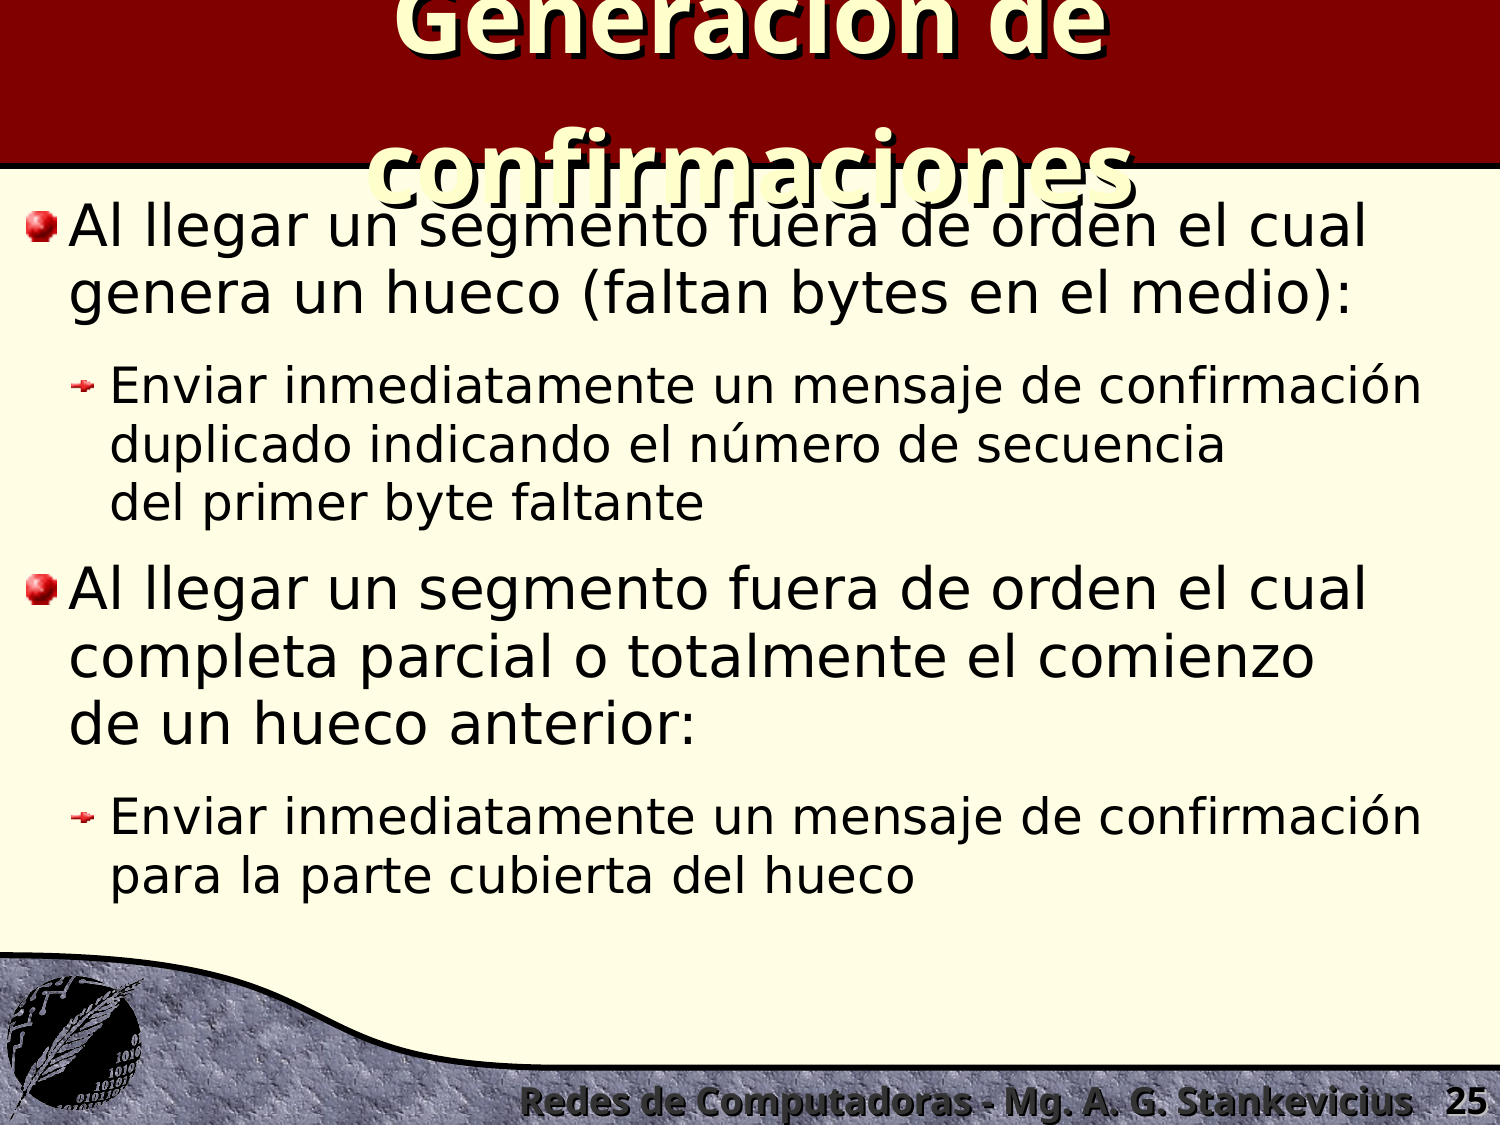

# Generación de confirmaciones
Al llegar un segmento fuera de orden el cual genera un hueco (faltan bytes en el medio):
Enviar inmediatamente un mensaje de confirmación duplicado indicando el número de secuencia
del primer byte faltante
Al llegar un segmento fuera de orden el cual completa parcial o totalmente el comienzo
de un hueco anterior:
Enviar inmediatamente un mensaje de confirmación para la parte cubierta del hueco
25